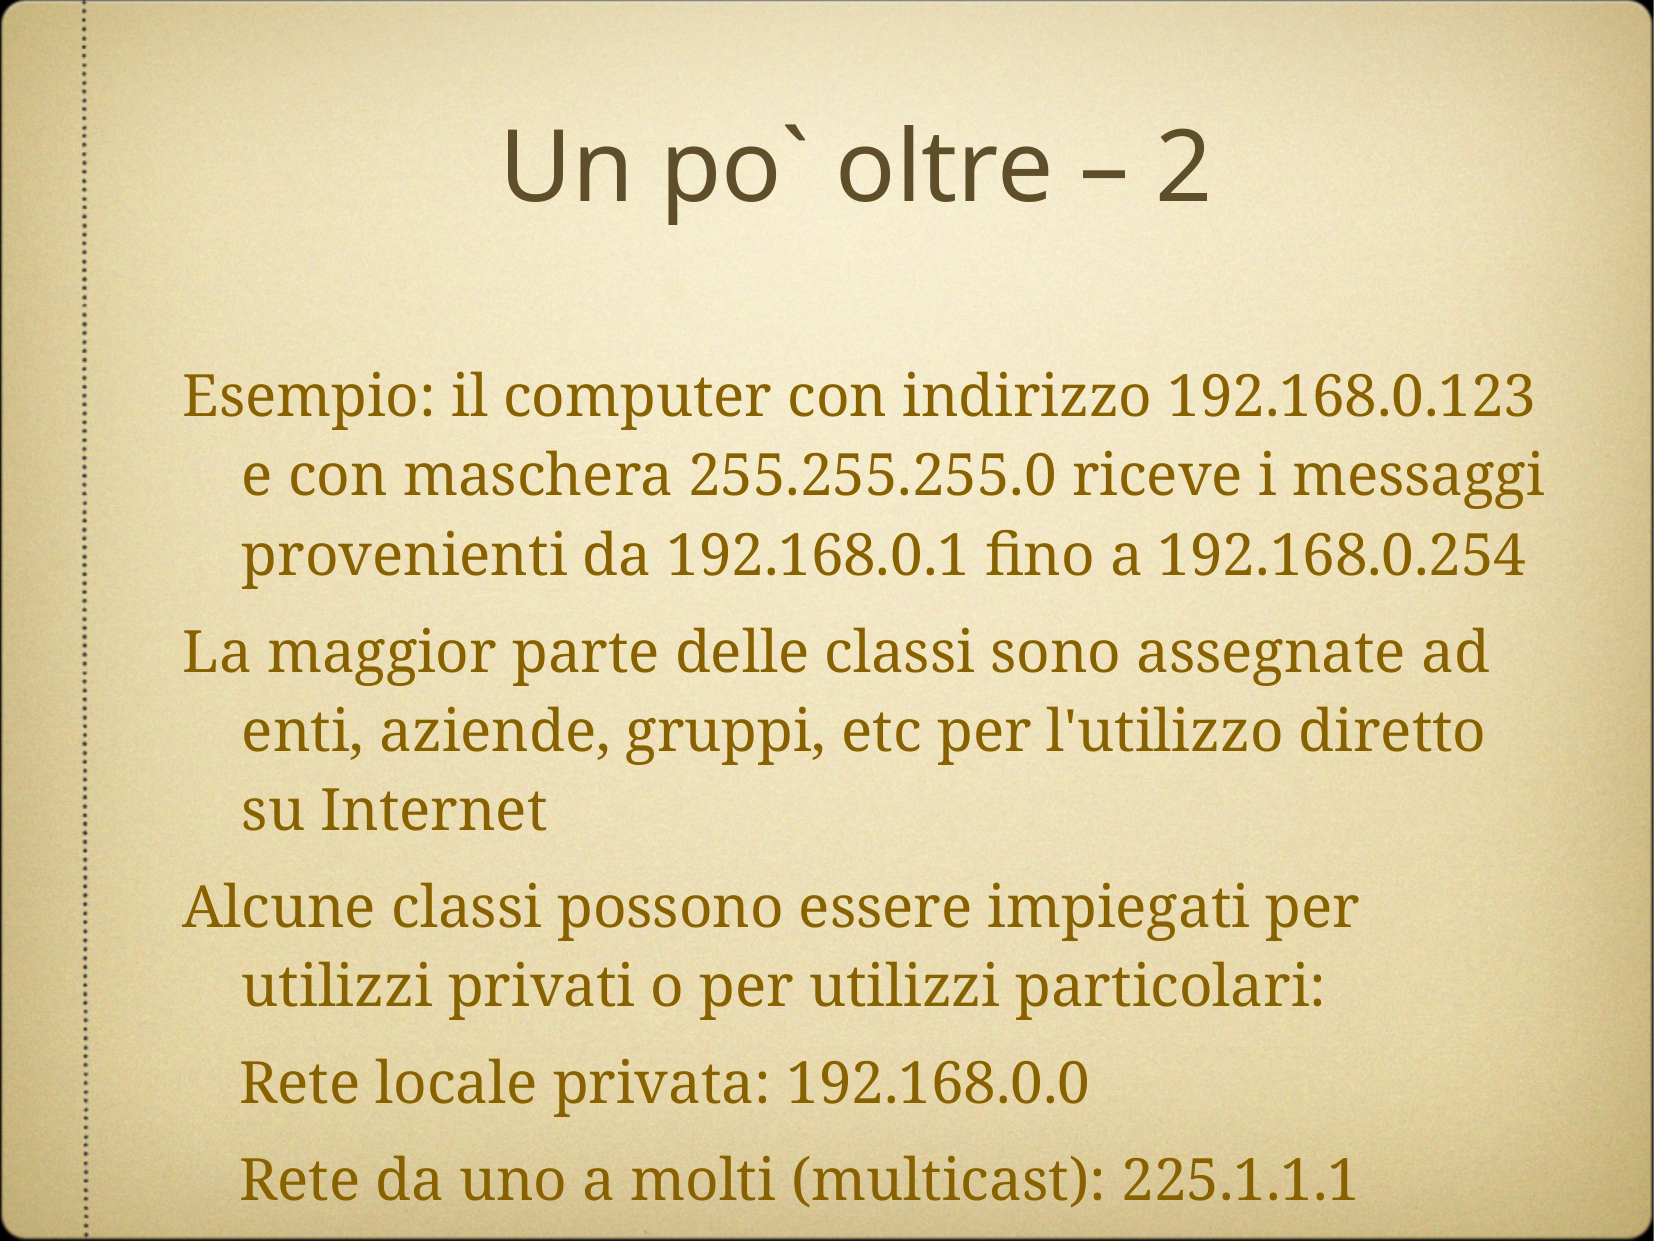

# Un po` oltre – 2
Esempio: il computer con indirizzo 192.168.0.123 e con maschera 255.255.255.0 riceve i messaggi provenienti da 192.168.0.1 fino a 192.168.0.254
La maggior parte delle classi sono assegnate ad enti, aziende, gruppi, etc per l'utilizzo diretto su Internet
Alcune classi possono essere impiegati per utilizzi privati o per utilizzi particolari:
Rete locale privata: 192.168.0.0
Rete da uno a molti (multicast): 225.1.1.1